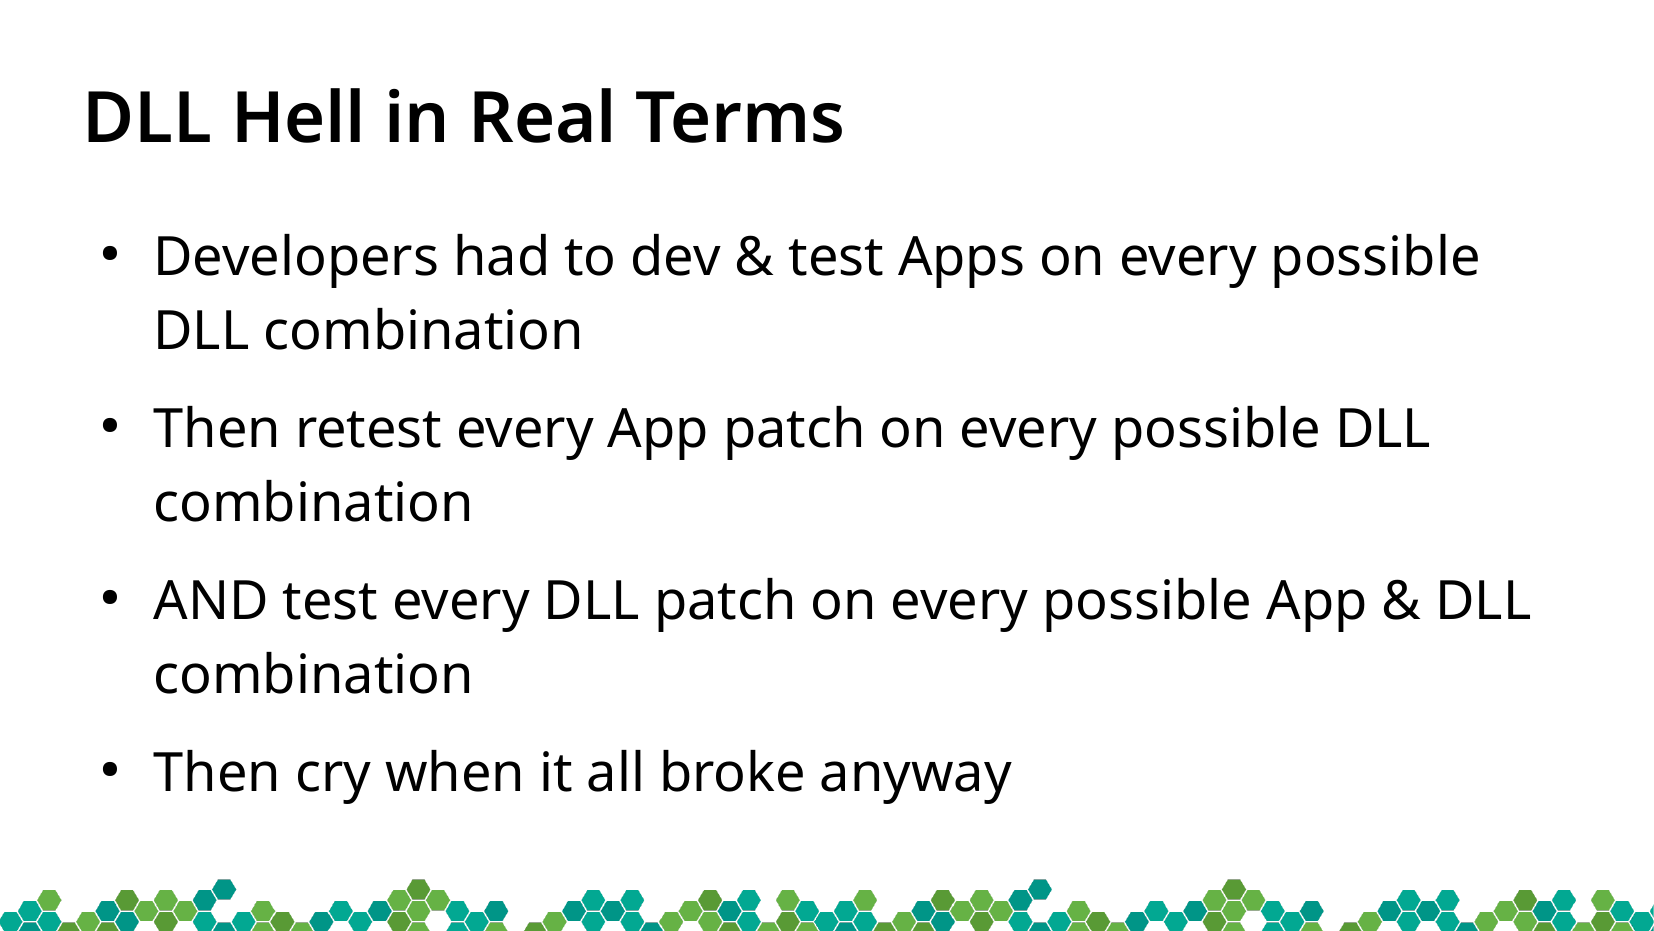

# DLL Hell in Real Terms
Developers had to dev & test Apps on every possible DLL combination
Then retest every App patch on every possible DLL combination
AND test every DLL patch on every possible App & DLL combination
Then cry when it all broke anyway